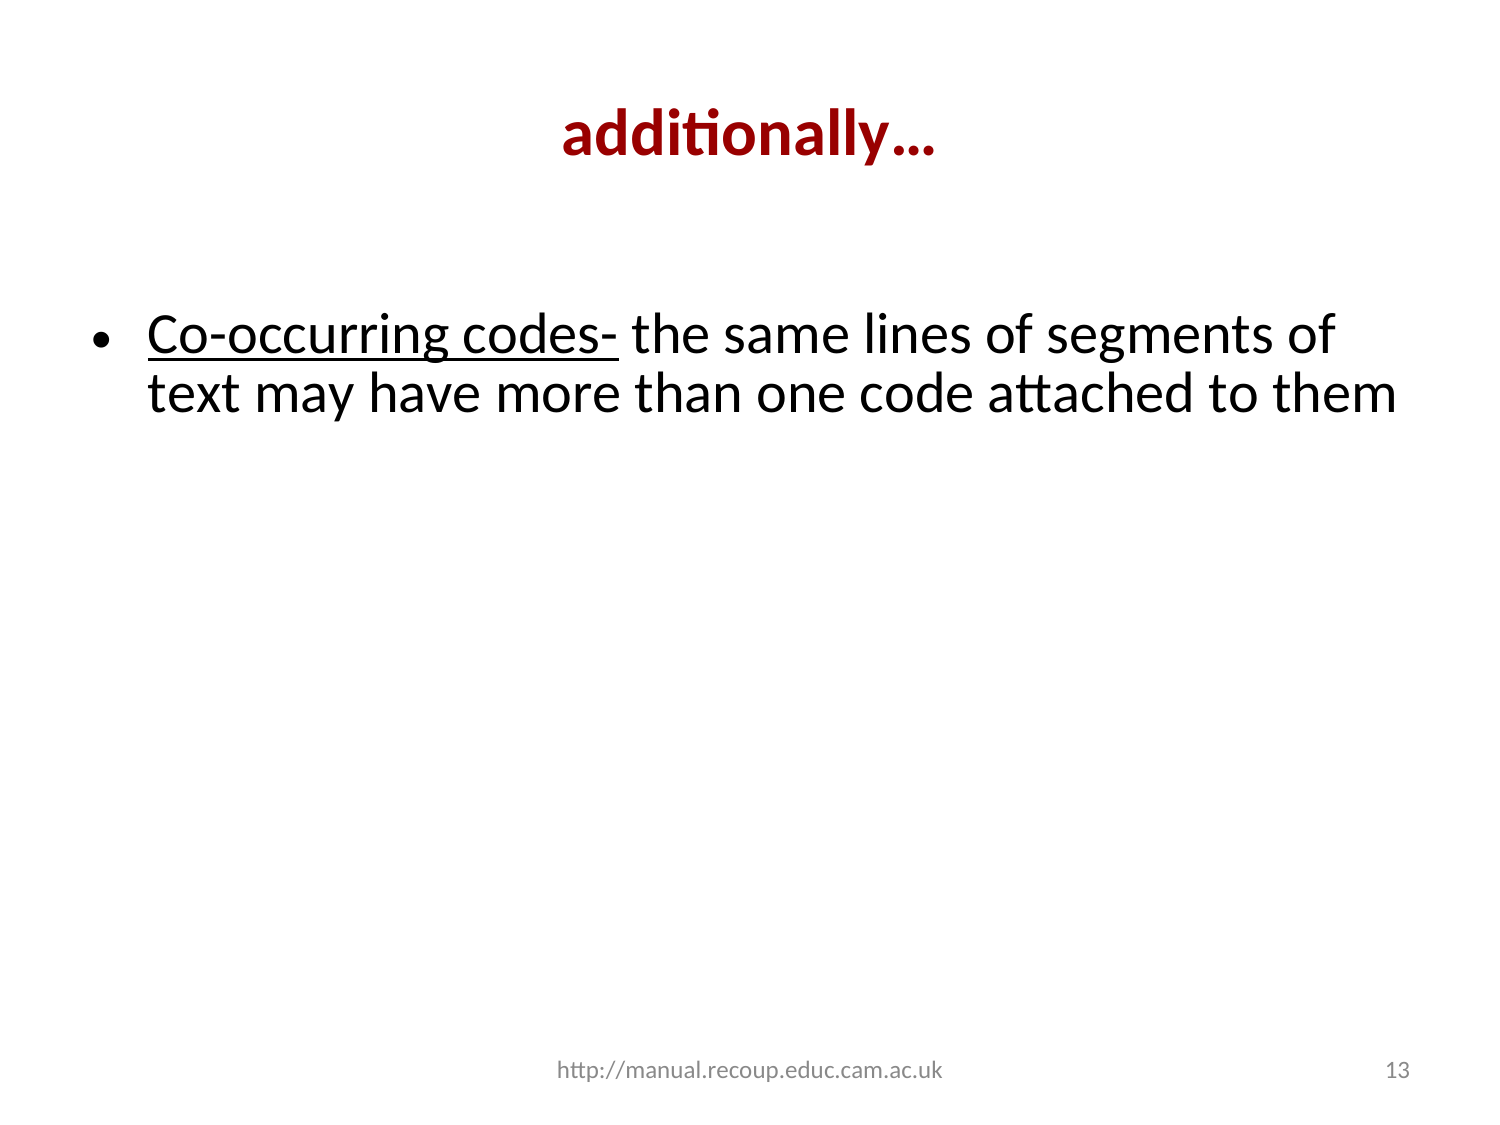

# additionally…
Co-occurring codes- the same lines of segments of text may have more than one code attached to them
http://manual.recoup.educ.cam.ac.uk
13